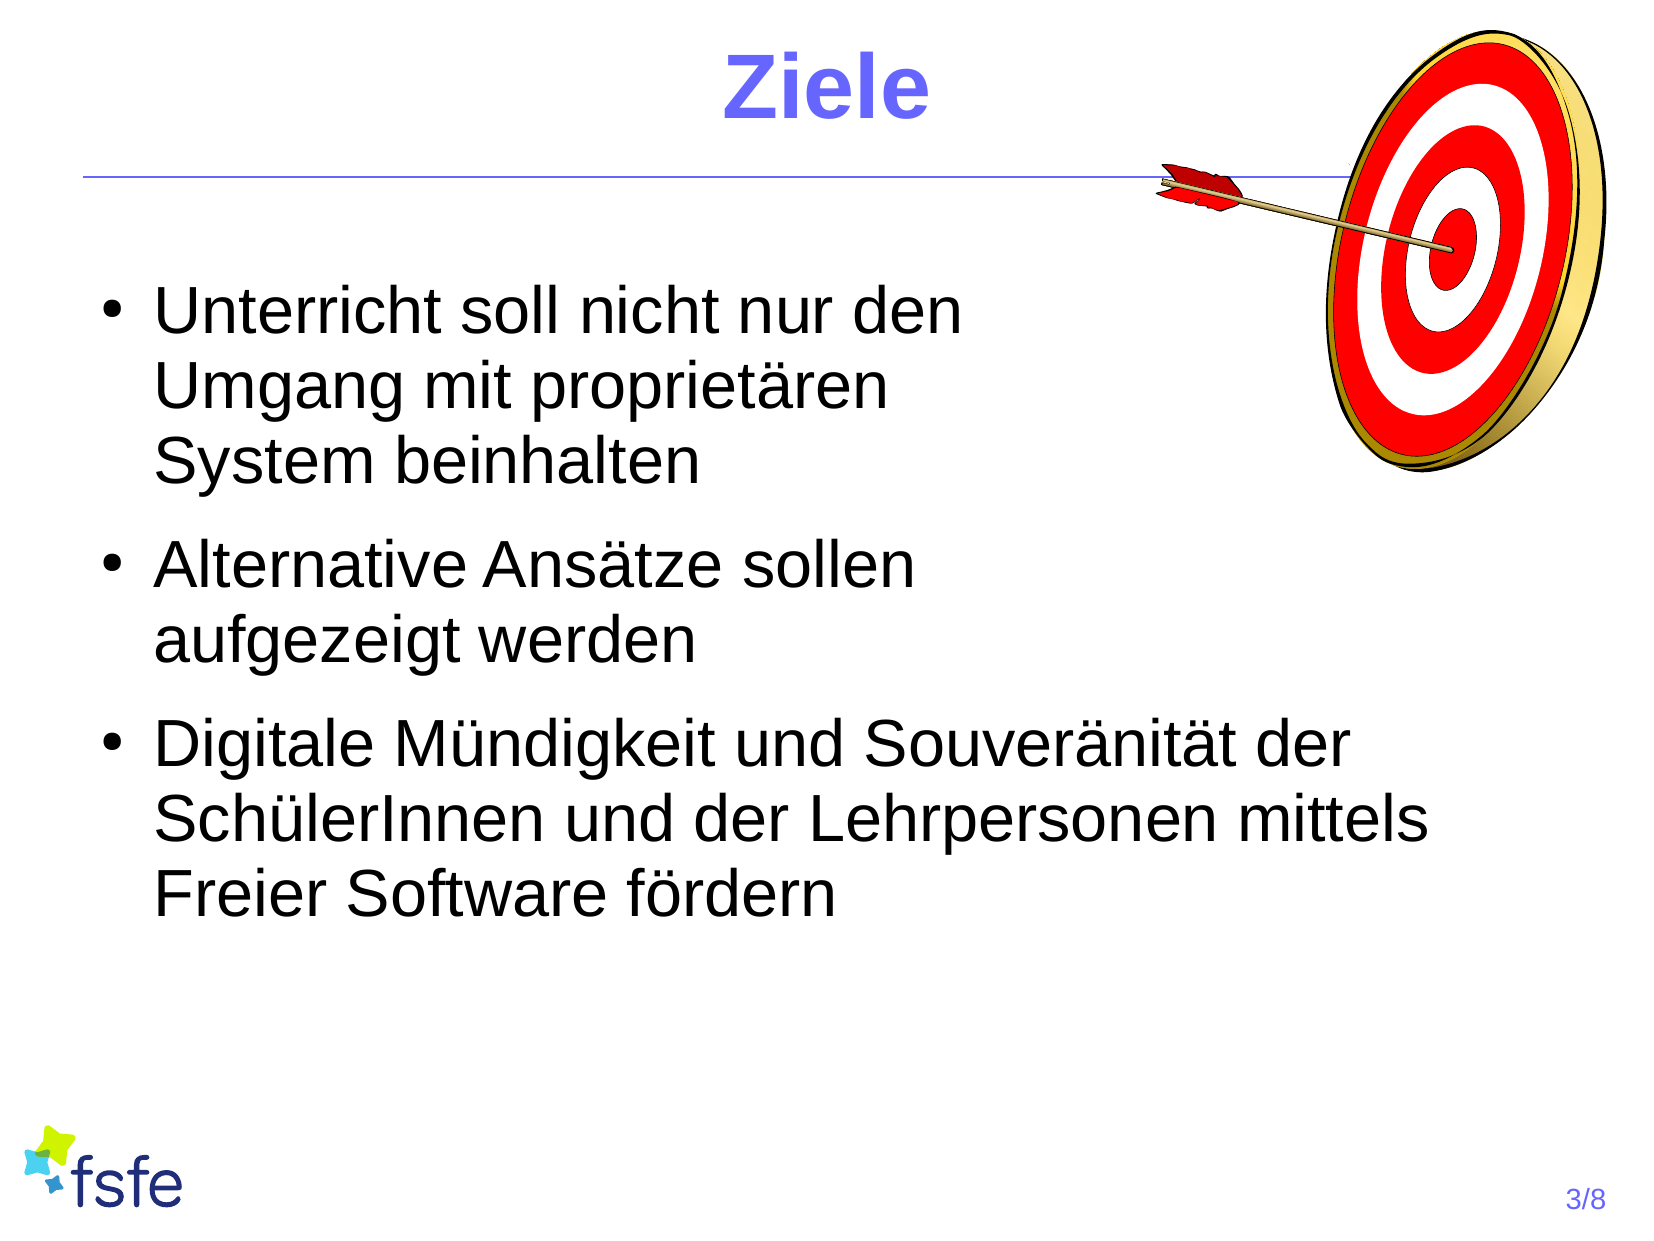

# Ziele
Unterricht soll nicht nur den
Umgang mit proprietären
System beinhalten
Alternative Ansätze sollen
aufgezeigt werden
Digitale Mündigkeit und Souveränität der SchülerInnen und der Lehrpersonen mittels Freier Software fördern
3